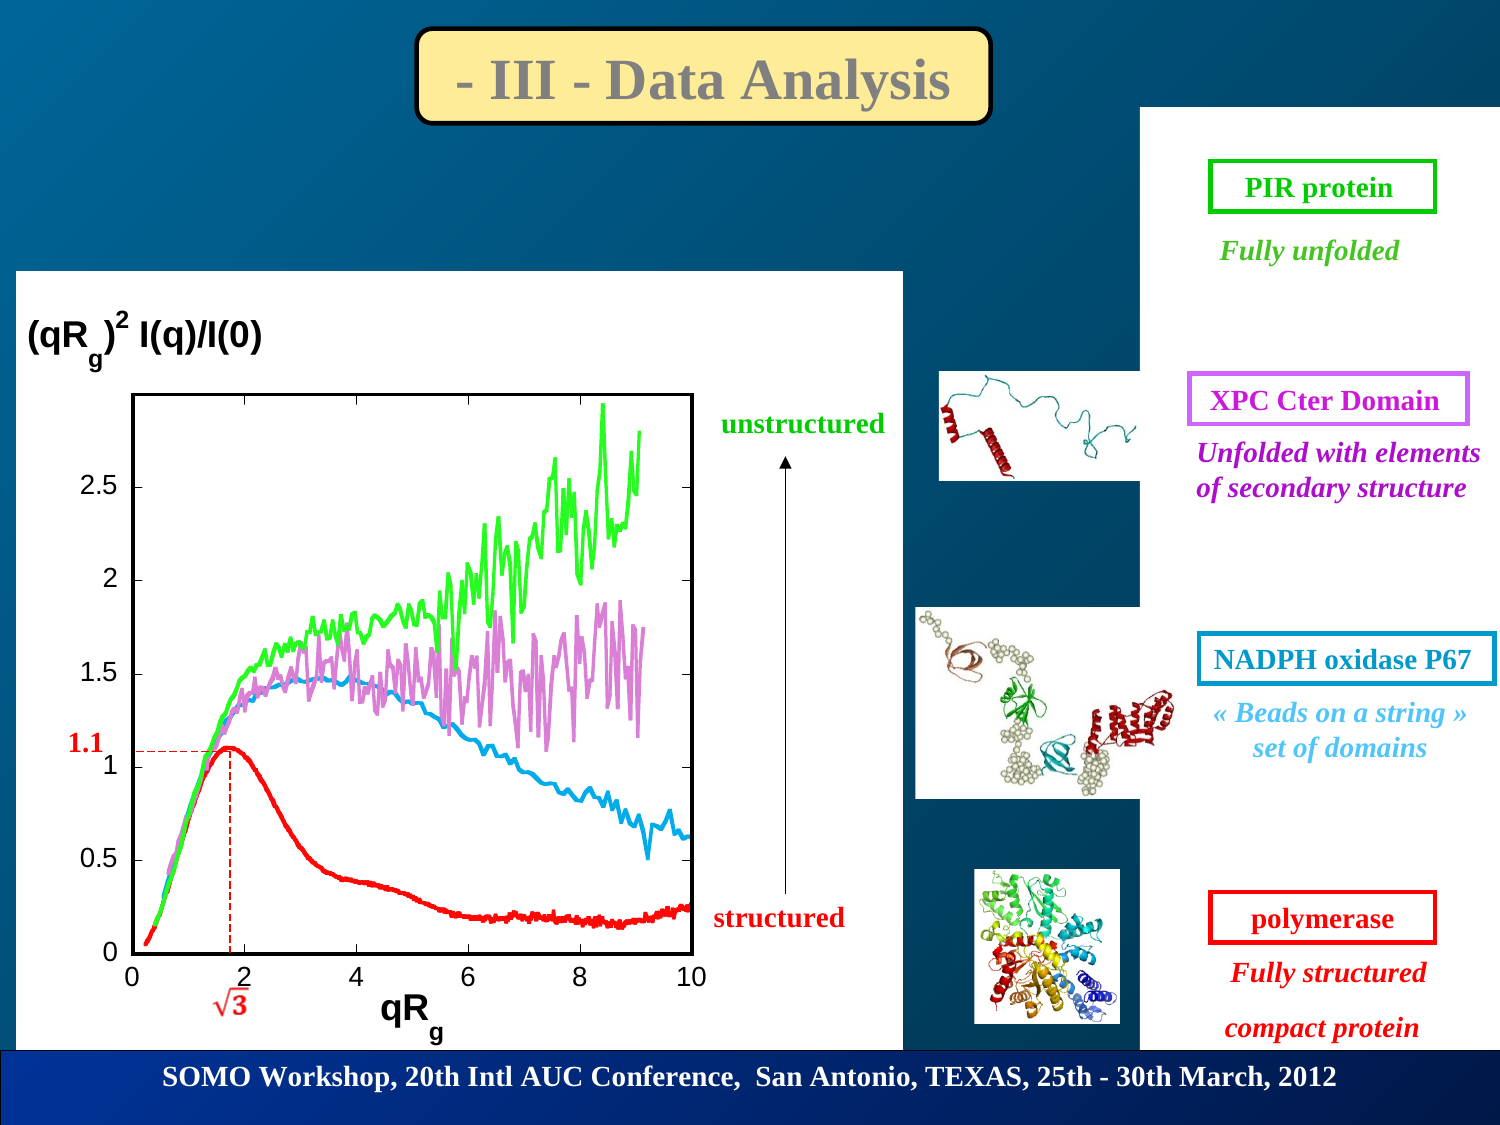

- III - Data Analysis
PIR protein
Fully unfolded
XPC Cter Domain
unstructured
Unfolded with elements of secondary structure
NADPH oxidase P67
« Beads on a string » set of domains
1.1
structured
polymerase
Fully structured compact protein
SOMO Workshop, 20th Intl AUC Conference, San Antonio, TEXAS, 25th - 30th March, 2012